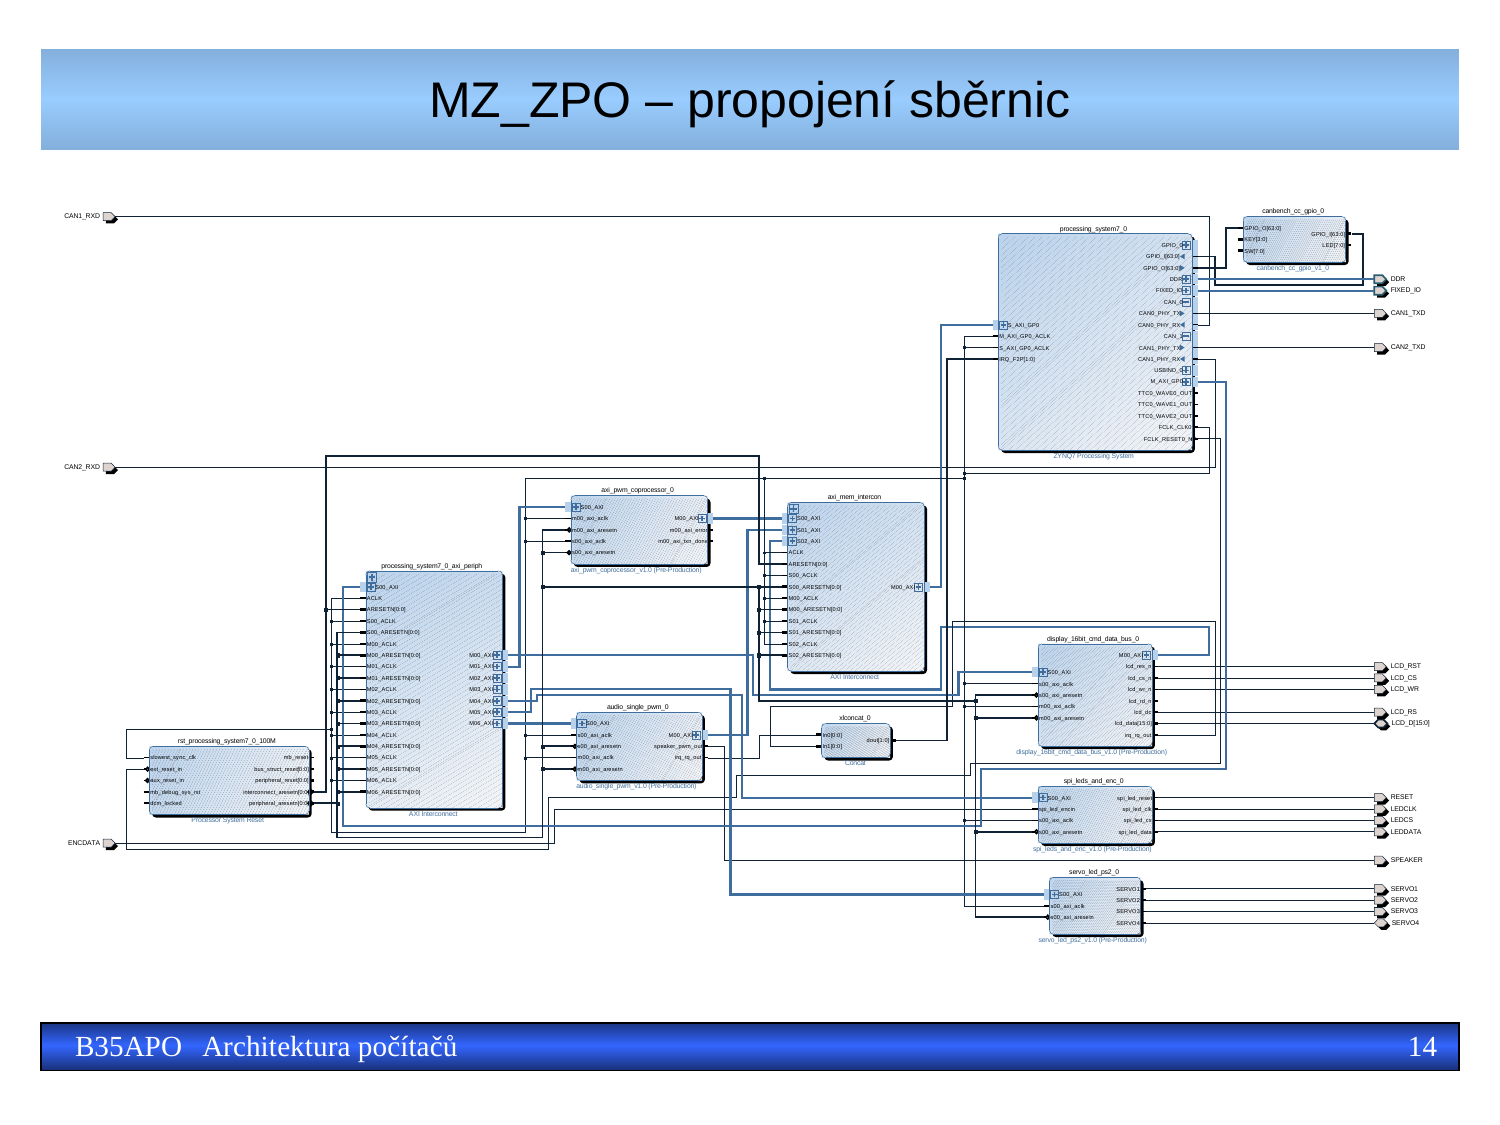

# MZ_ZPO – propojení sběrnic
B35APO Architektura počítačů
14